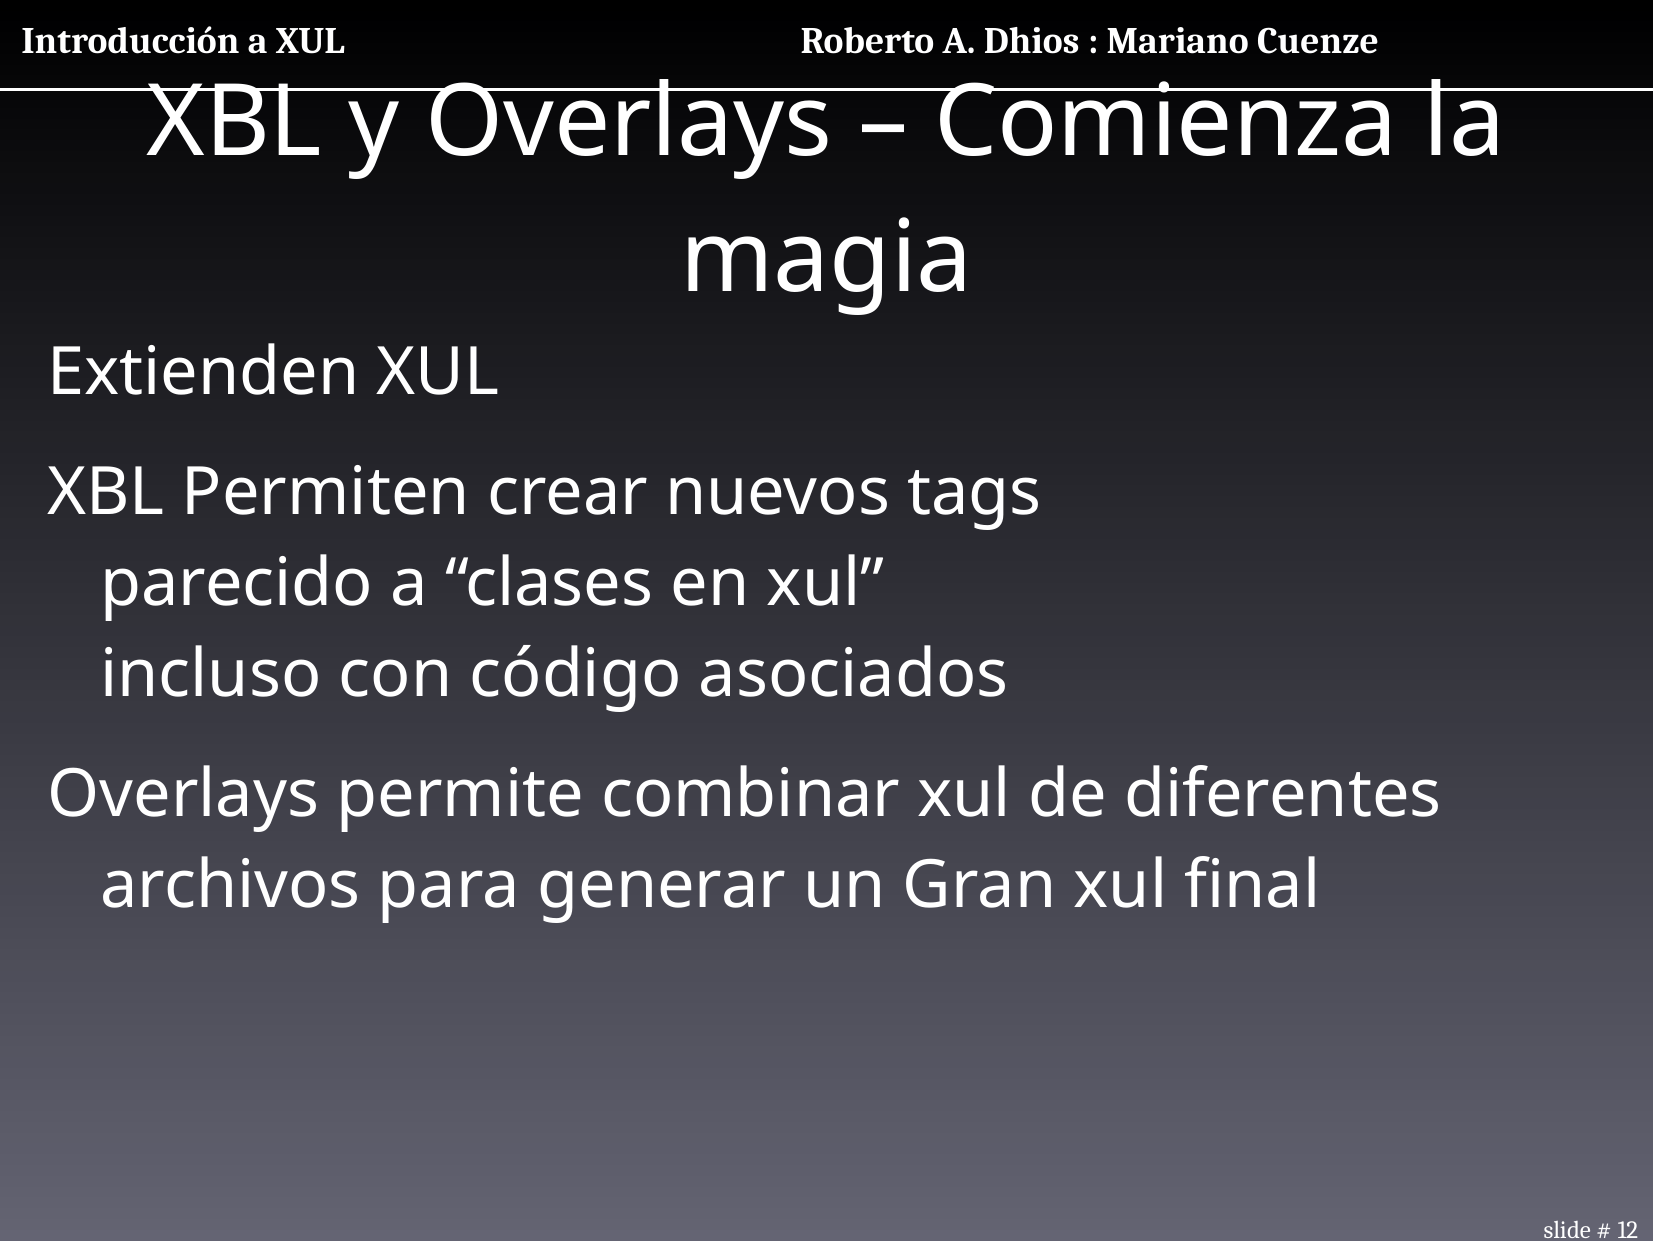

Introducción a XUL						 Roberto A. Dhios : Mariano Cuenze
# XBL y Overlays – Comienza la magia
Extienden XUL
XBL Permiten crear nuevos tags
parecido a “clases en xul”
incluso con código asociados
Overlays permite combinar xul de diferentes archivos para generar un Gran xul final